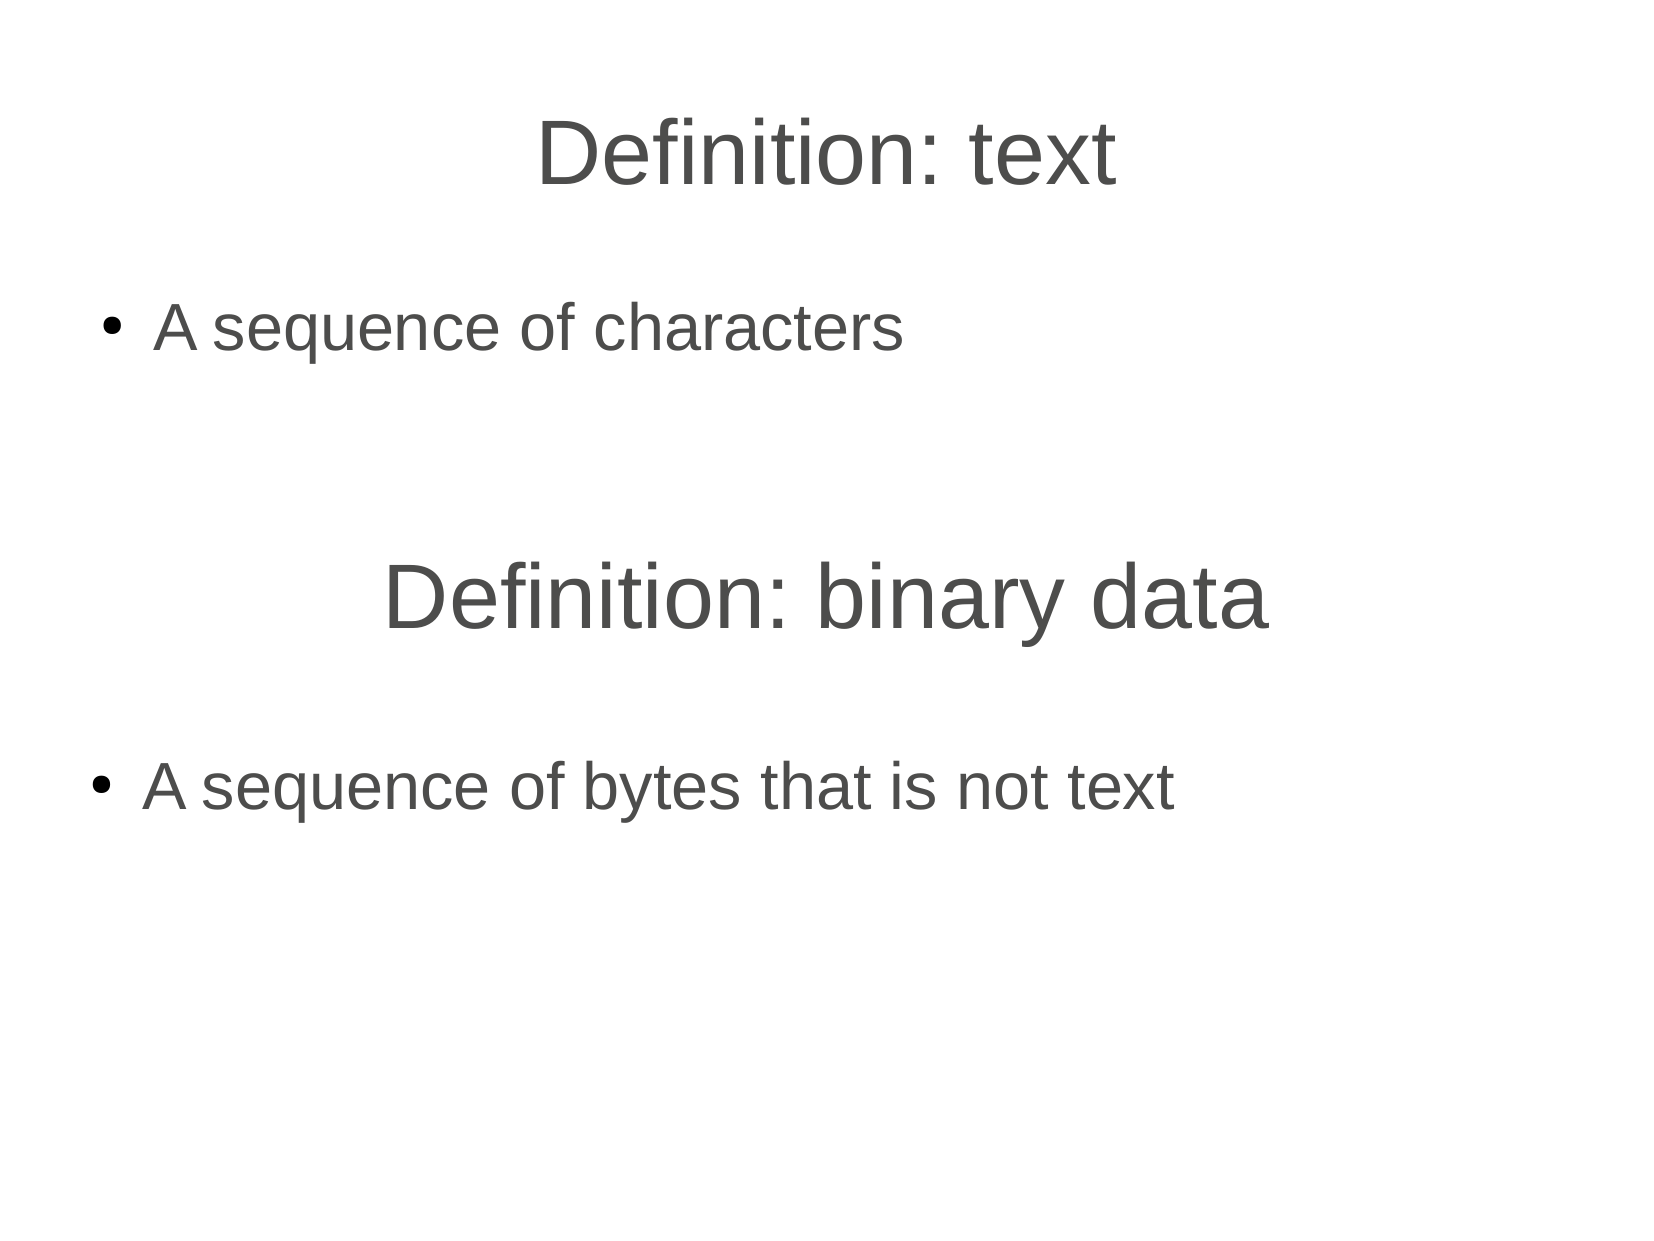

# Definition: text
A sequence of characters
Definition: binary data
A sequence of bytes that is not text